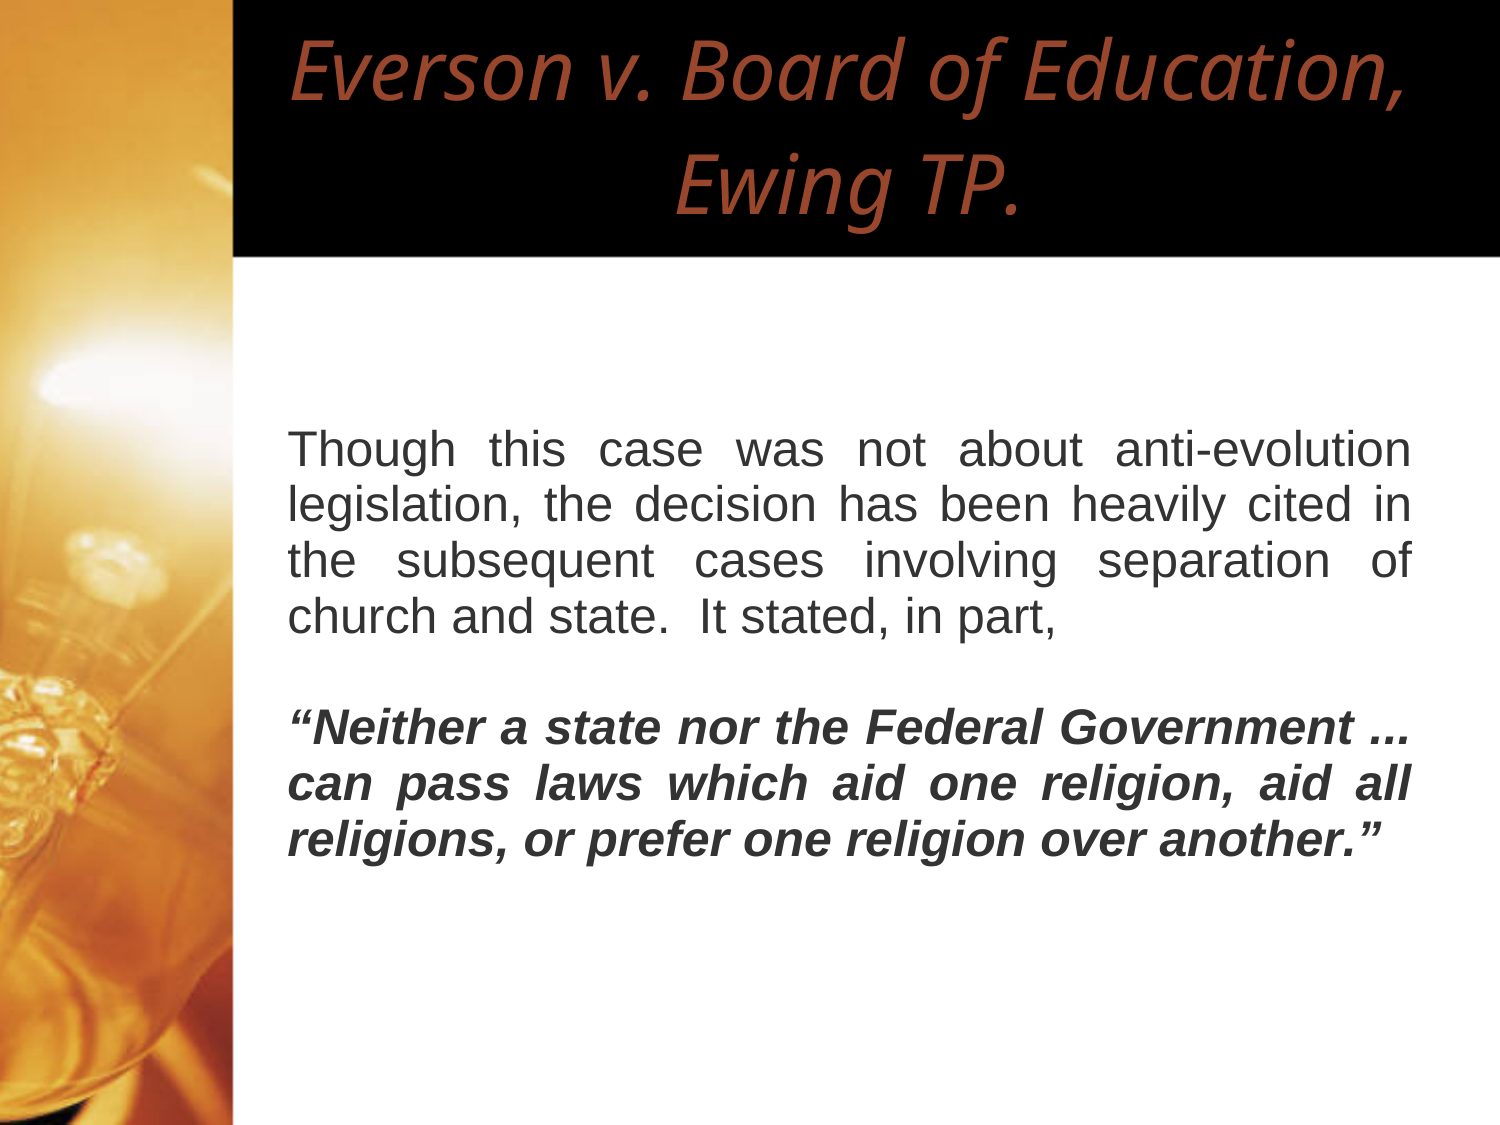

# Everson v. Board of Education, Ewing TP.
Though this case was not about anti-evolution legislation, the decision has been heavily cited in the subsequent cases involving separation of church and state. It stated, in part,
“Neither a state nor the Federal Government ... can pass laws which aid one religion, aid all religions, or prefer one religion over another.”